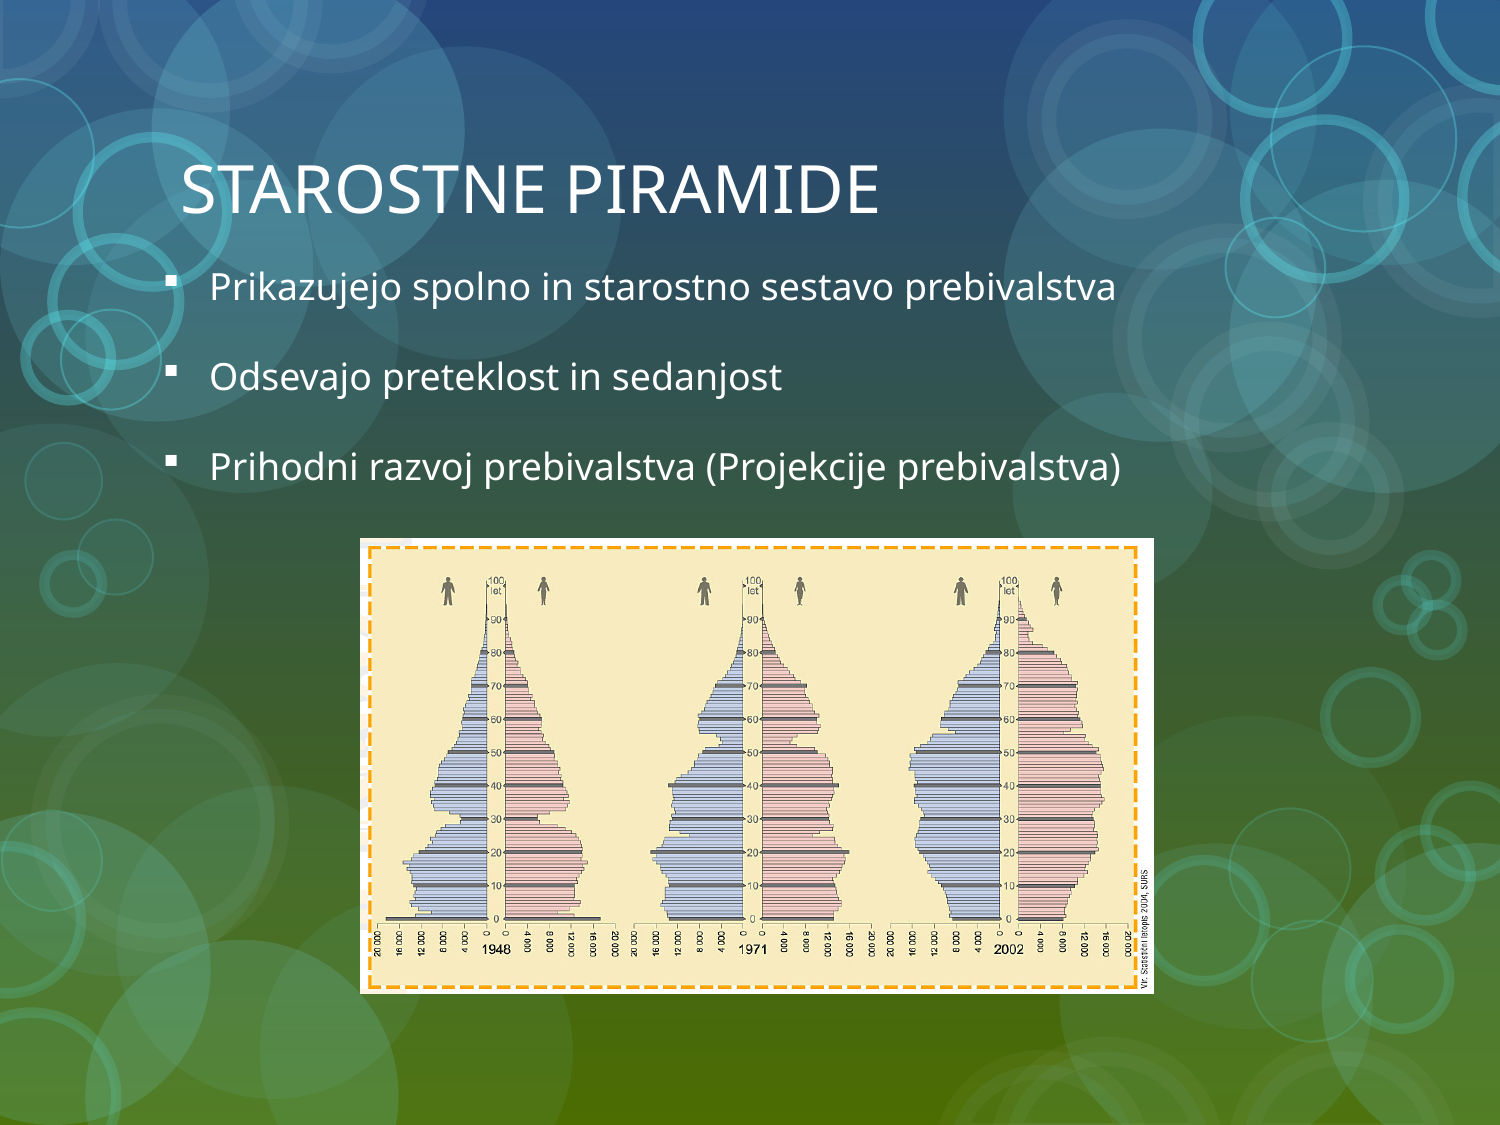

# STAROSTNE PIRAMIDE
Prikazujejo spolno in starostno sestavo prebivalstva
Odsevajo preteklost in sedanjost
Prihodni razvoj prebivalstva (Projekcije prebivalstva)